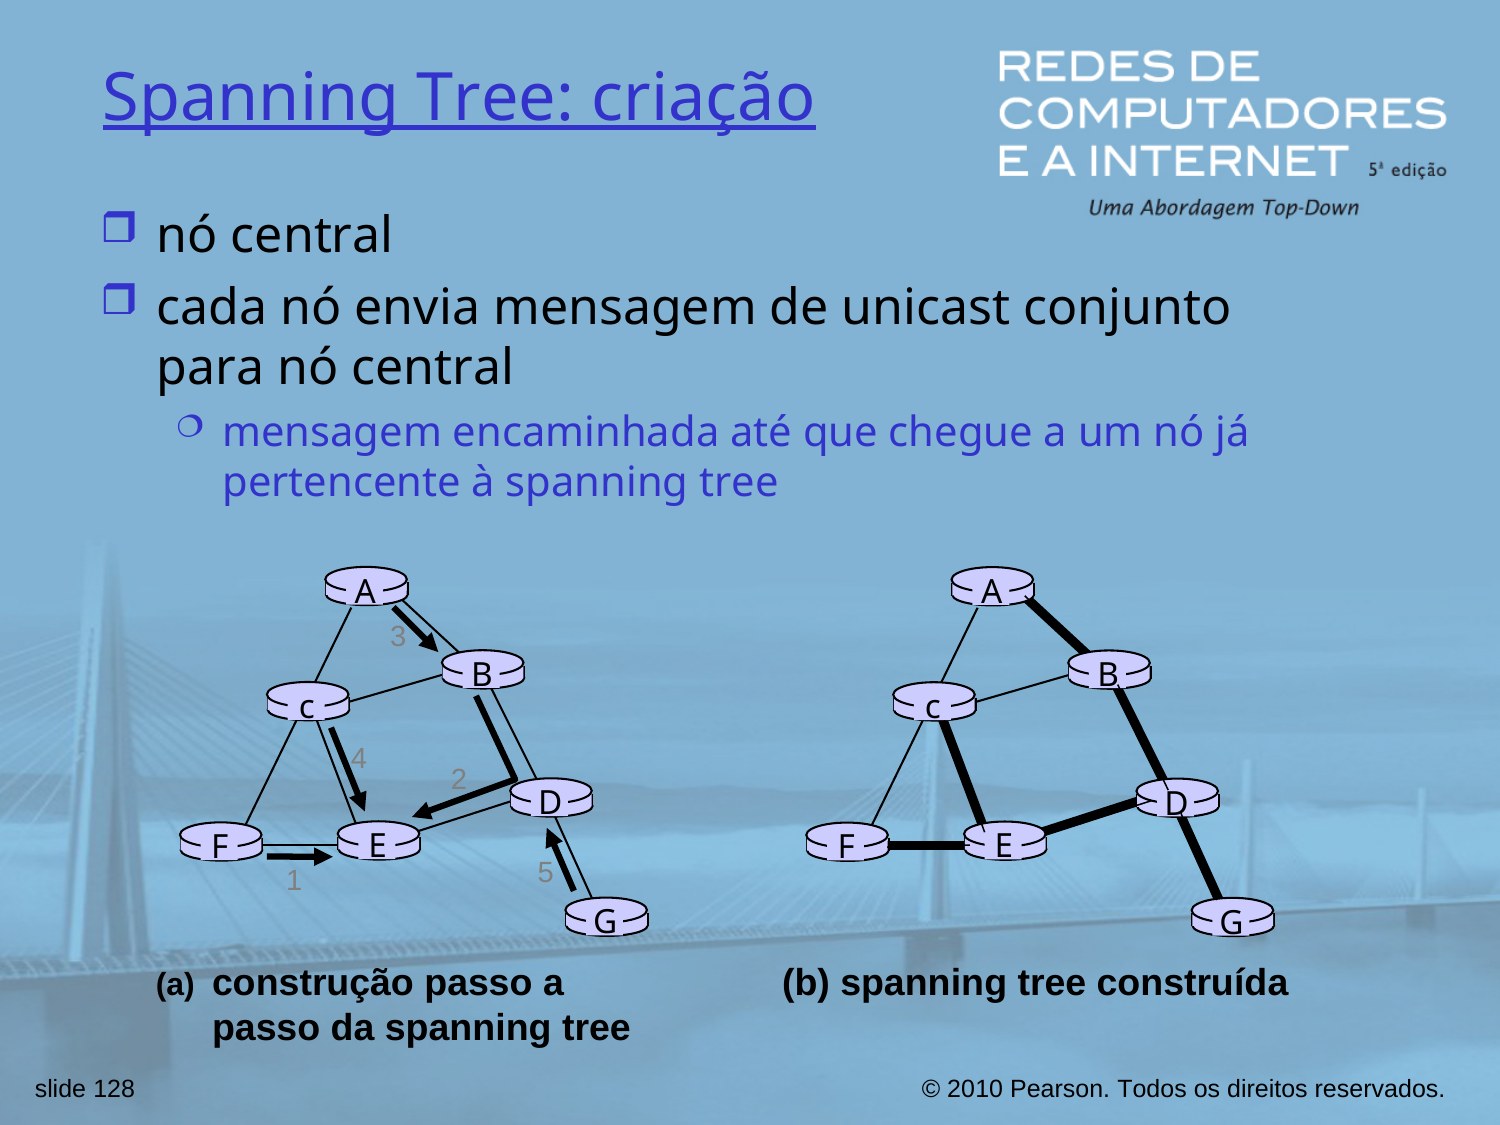

# Spanning Tree: criação
nó central
cada nó envia mensagem de unicast conjunto para nó central
mensagem encaminhada até que chegue a um nó já pertencente à spanning tree
A
A
3
B
B
c
c
4
2
D
D
E
E
F
F
5
1
G
G
construção passo a passo da spanning tree
(b) spanning tree construída